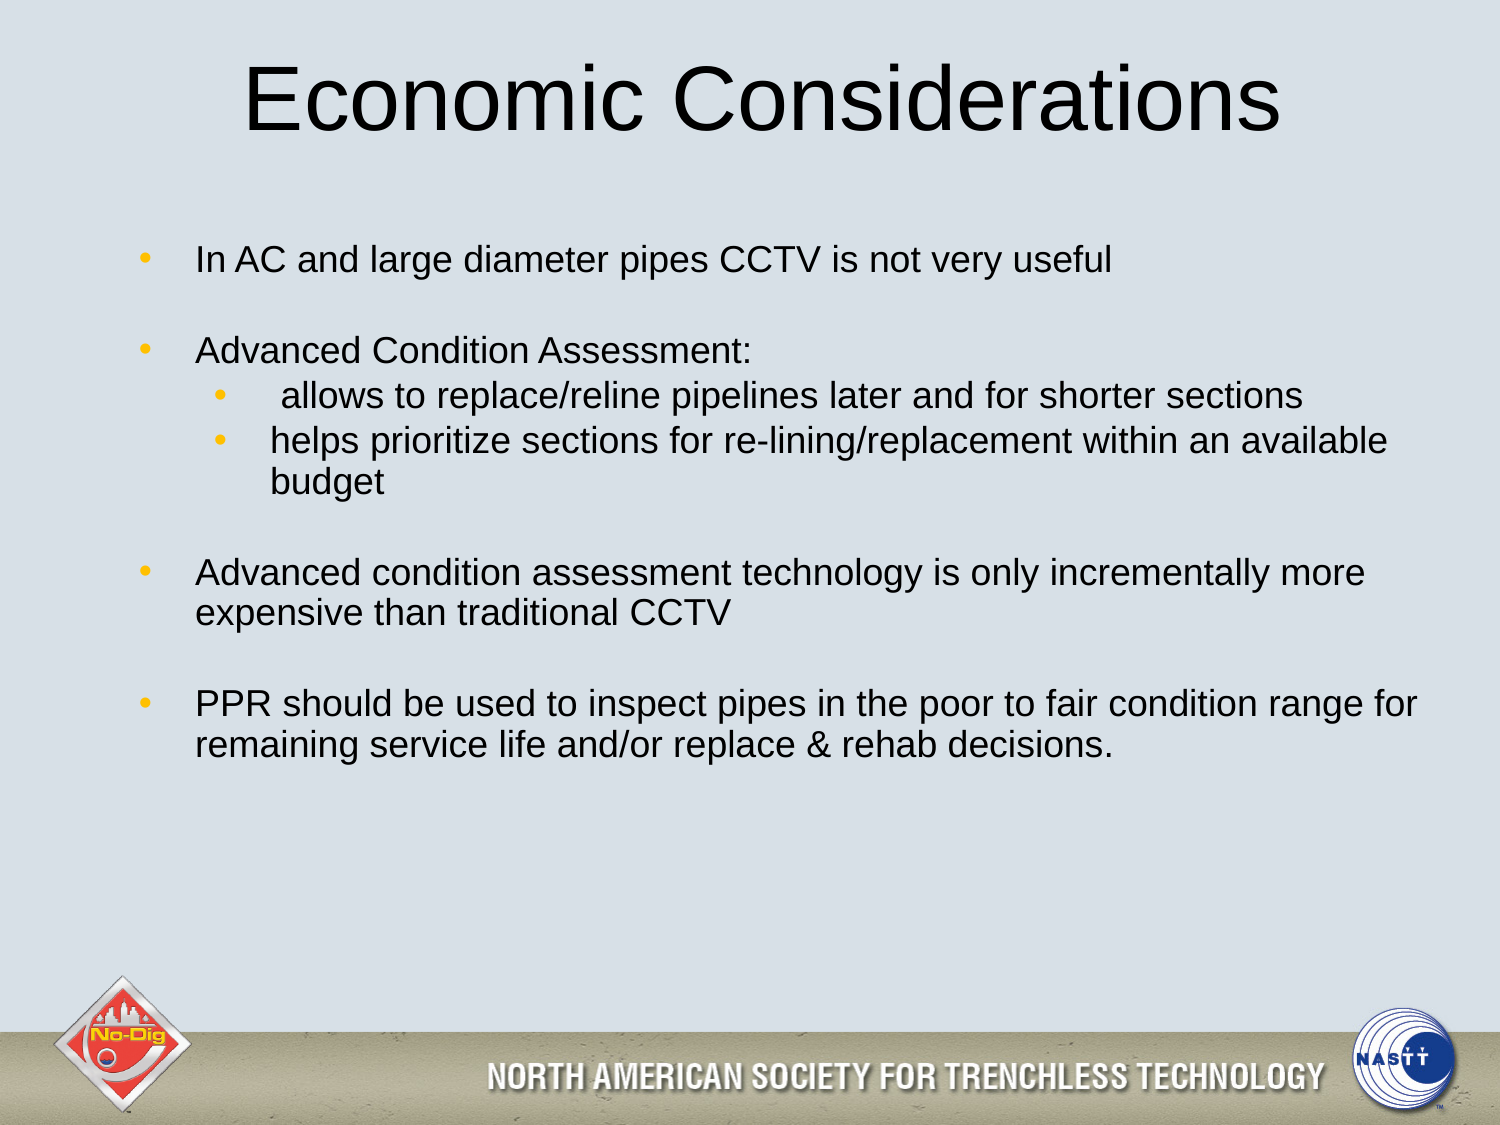

Economic Considerations
In AC and large diameter pipes CCTV is not very useful
Advanced Condition Assessment:
 allows to replace/reline pipelines later and for shorter sections
helps prioritize sections for re-lining/replacement within an available budget
Advanced condition assessment technology is only incrementally more expensive than traditional CCTV
PPR should be used to inspect pipes in the poor to fair condition range for remaining service life and/or replace & rehab decisions.